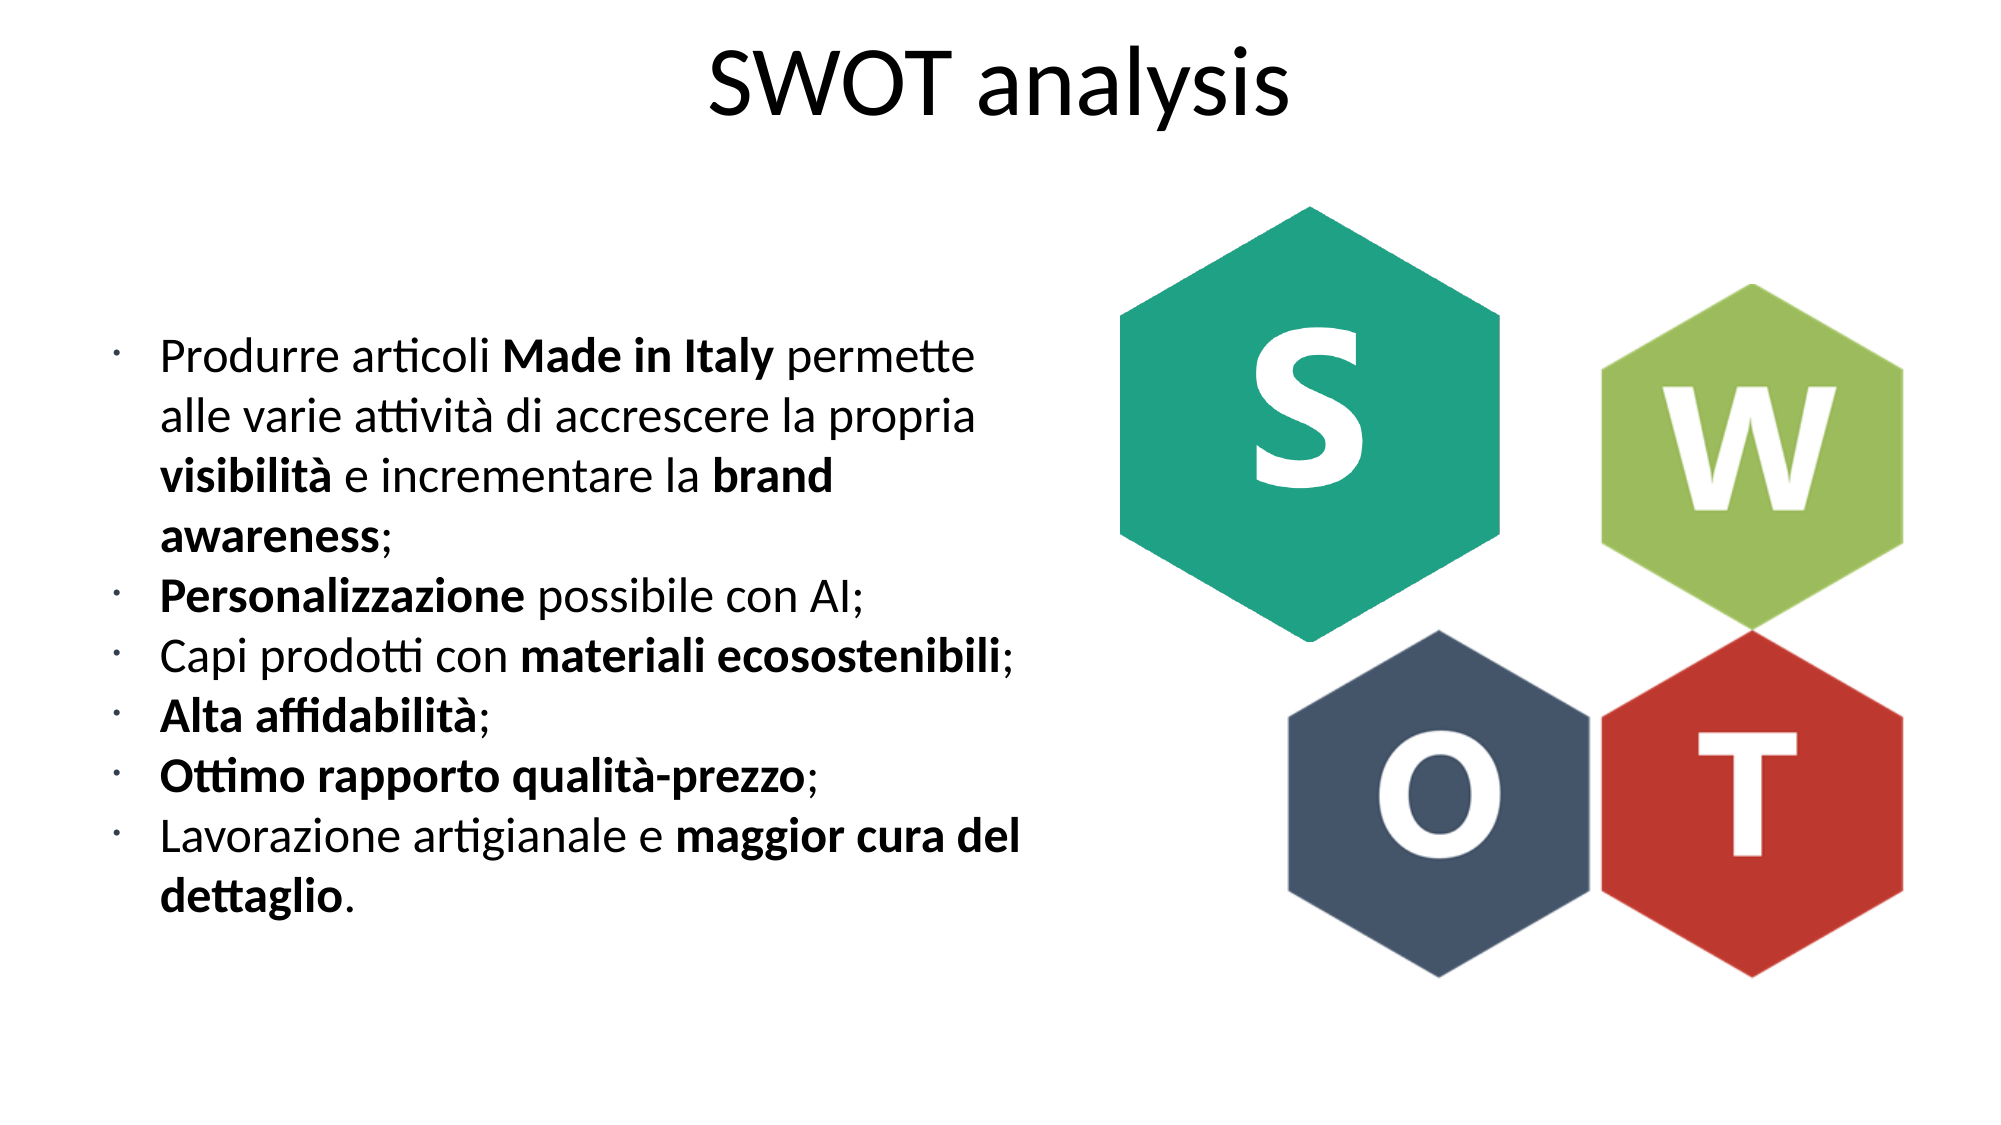

SWOT analysis
Produrre articoli Made in Italy permette alle varie attività di accrescere la propria visibilità e incrementare la brand awareness;
Personalizzazione possibile con AI;
Capi prodotti con materiali ecosostenibili;
Alta affidabilità;
Ottimo rapporto qualità-prezzo;
Lavorazione artigianale e maggior cura del dettaglio.